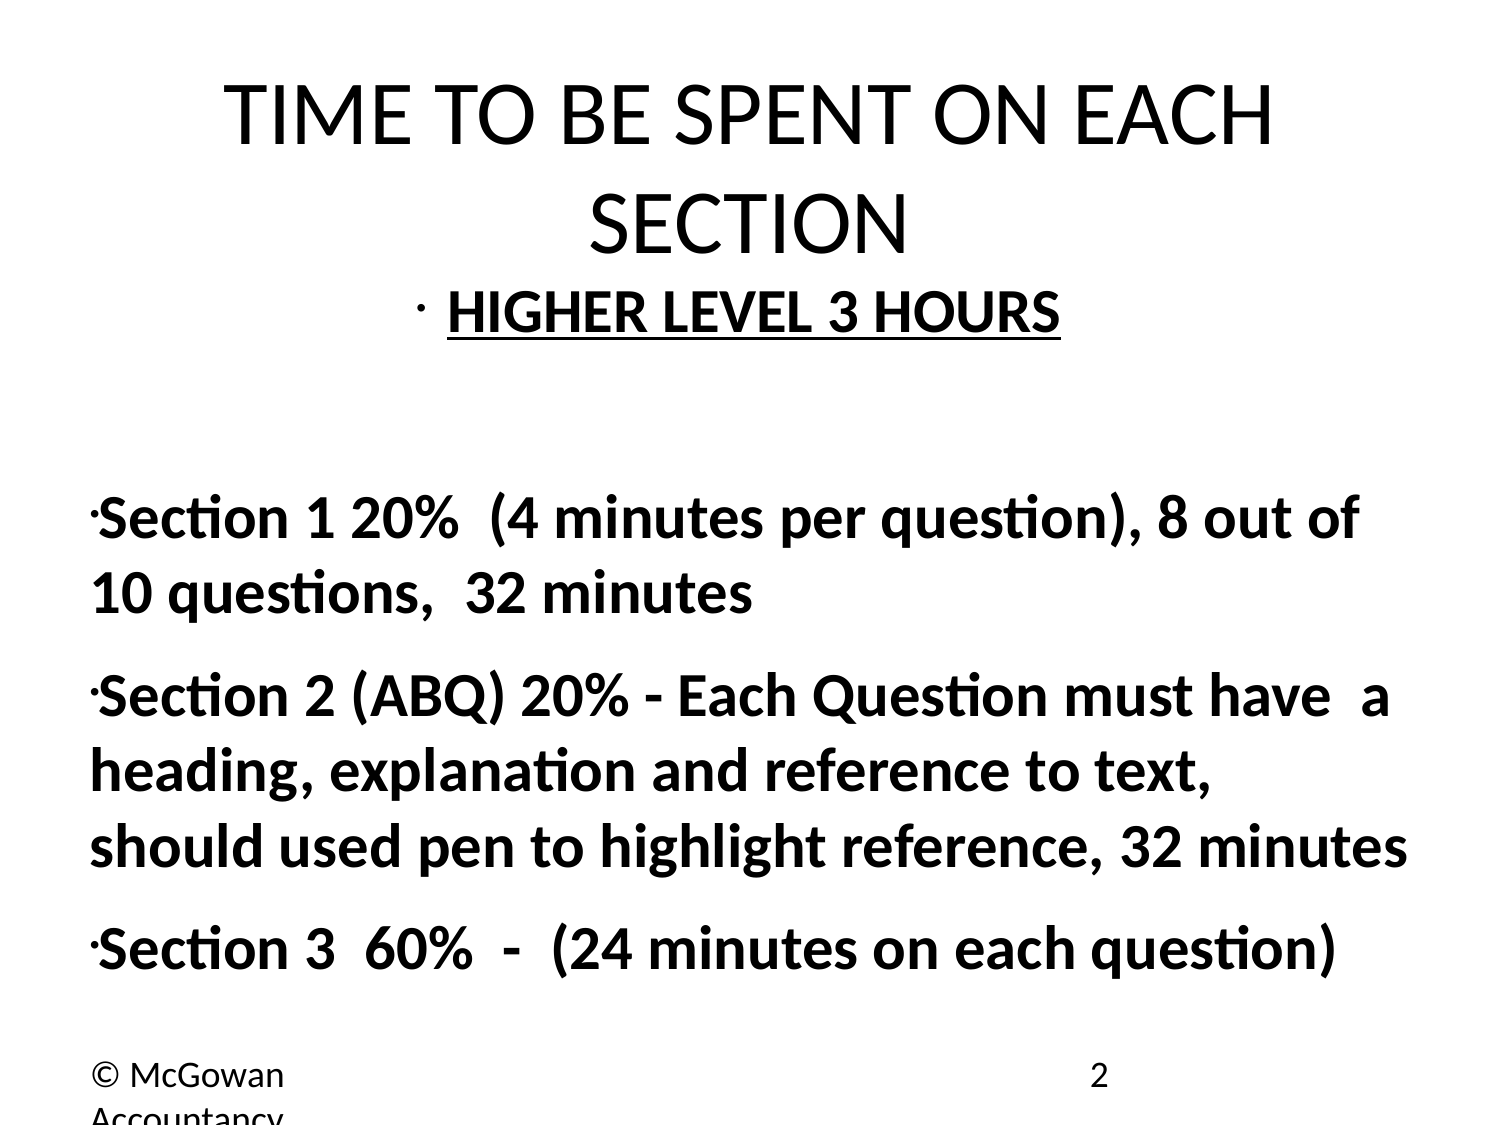

# TIME TO BE SPENT ON EACH SECTION
HIGHER LEVEL 3 HOURS
Section 1 20% (4 minutes per question), 8 out of 10 questions, 32 minutes
Section 2 (ABQ) 20% - Each Question must have a heading, explanation and reference to text, should used pen to highlight reference, 32 minutes
Section 3 60% - (24 minutes on each question)
© McGowan Accountancy Services
2